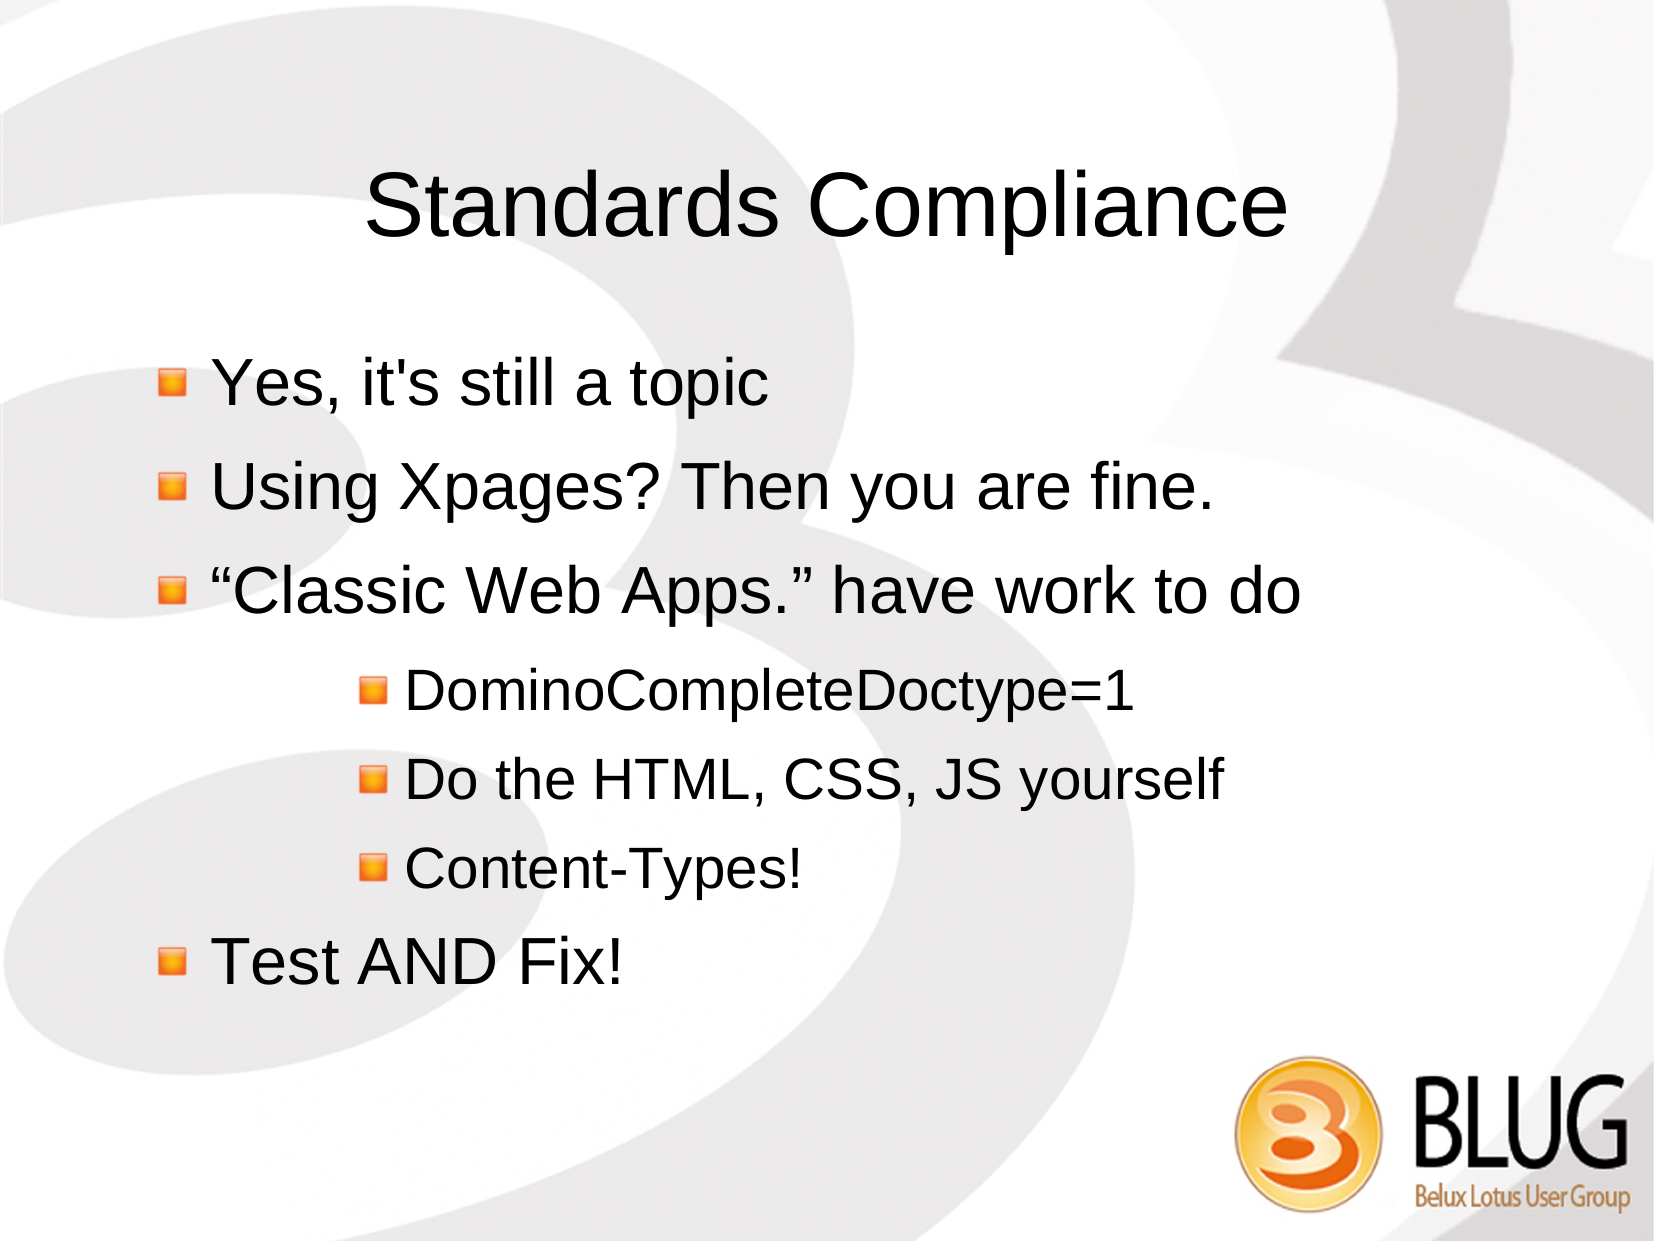

# Standards Compliance
Yes, it's still a topic
Using Xpages? Then you are fine.
“Classic Web Apps.” have work to do
DominoCompleteDoctype=1
Do the HTML, CSS, JS yourself
Content-Types!
Test AND Fix!